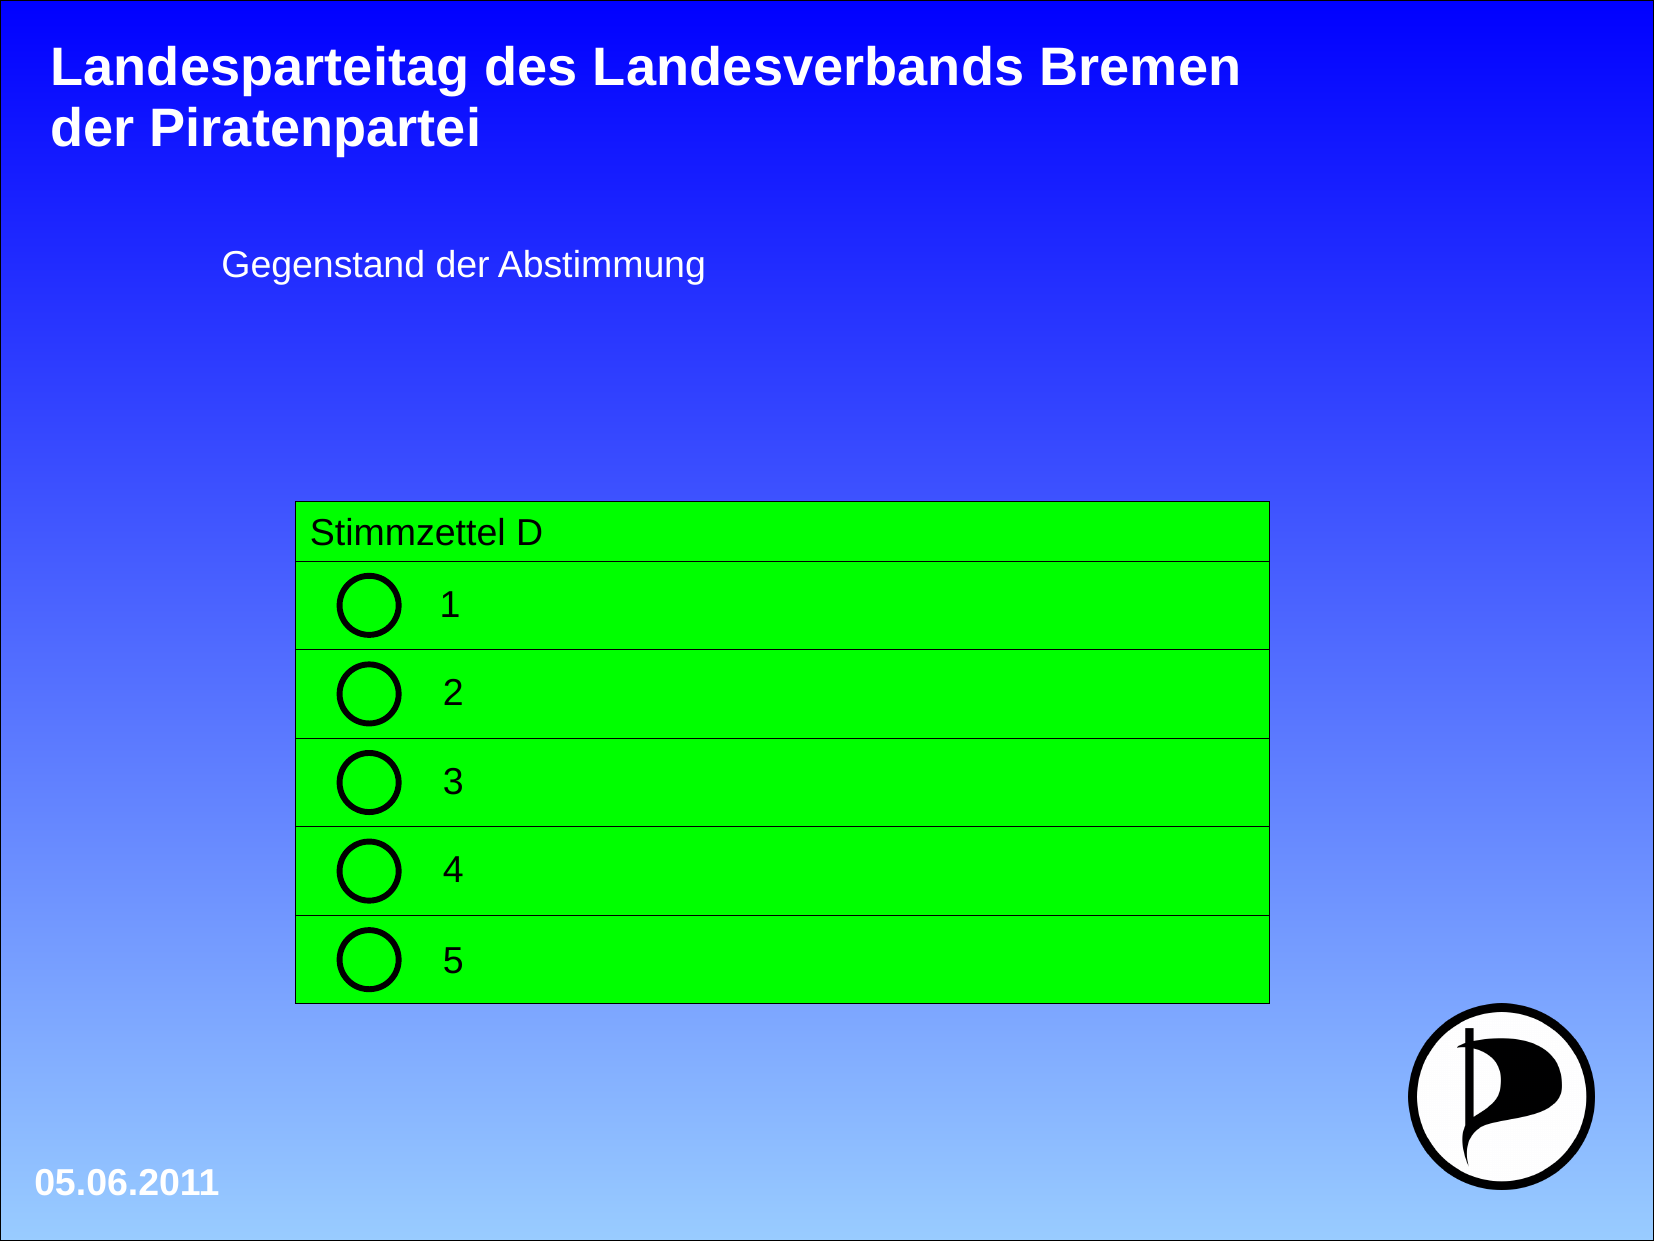

Gegenstand der Abstimmung
Stimmzettel D
1
2
3
4
5